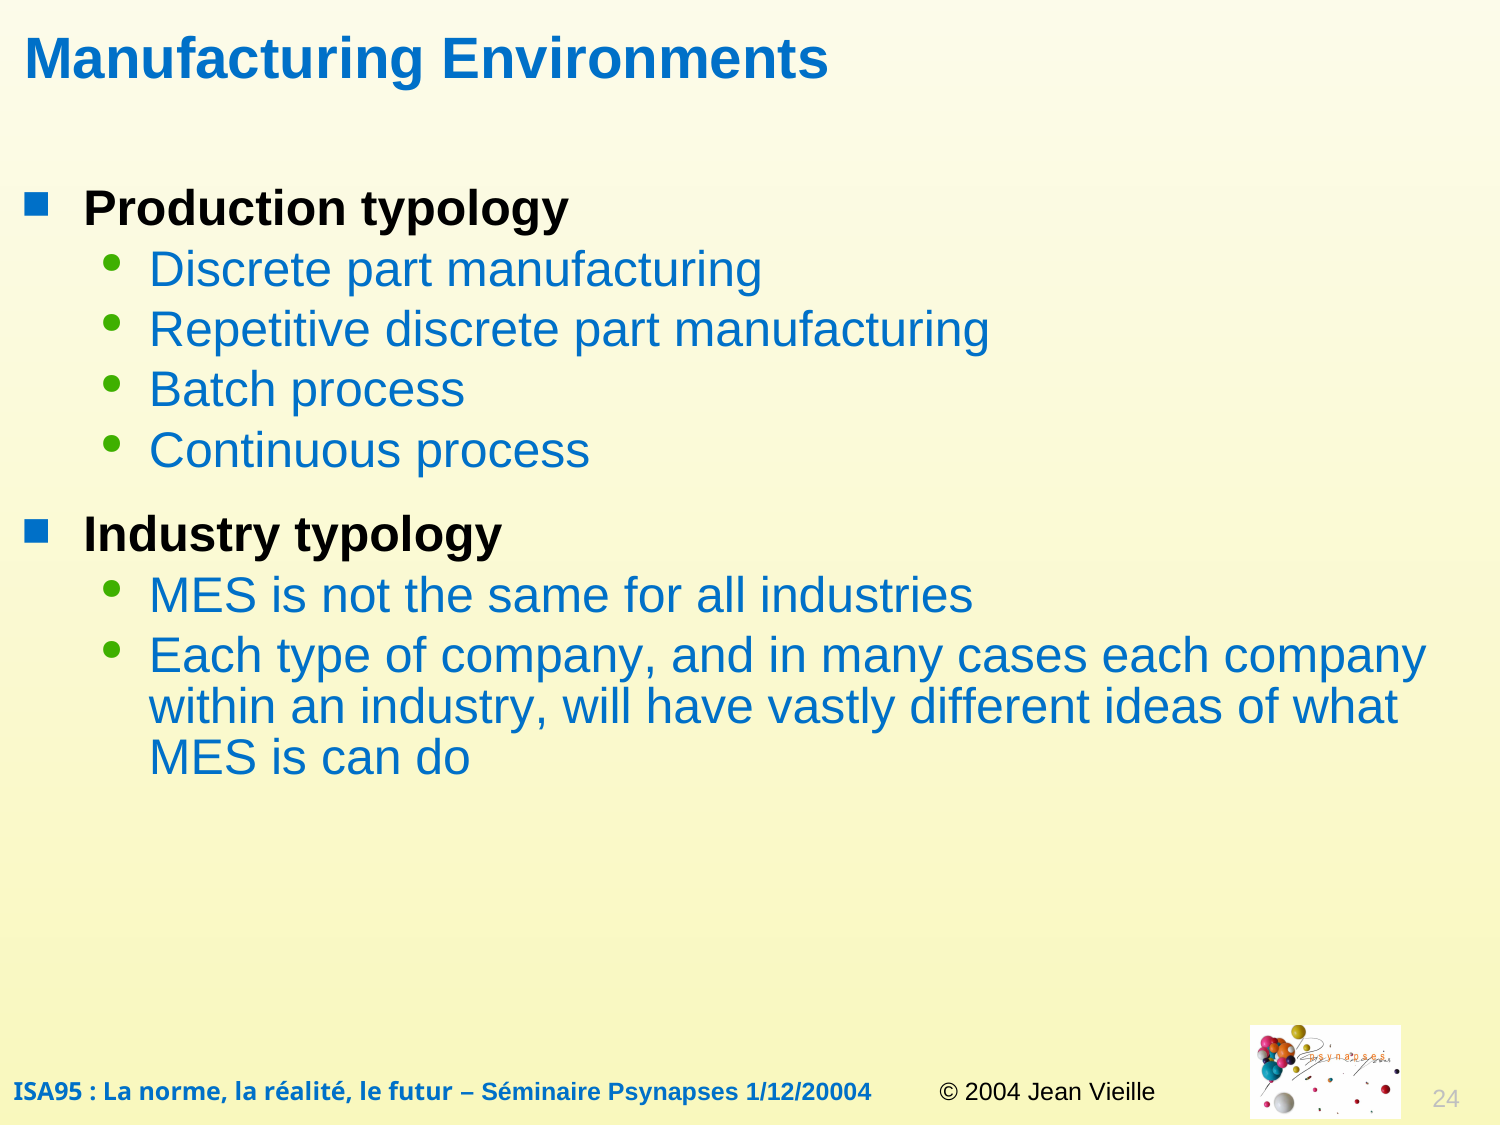

# Manufacturing Environments
Production typology
Discrete part manufacturing
Repetitive discrete part manufacturing
Batch process
Continuous process
Industry typology
MES is not the same for all industries
Each type of company, and in many cases each company within an industry, will have vastly different ideas of what MES is can do